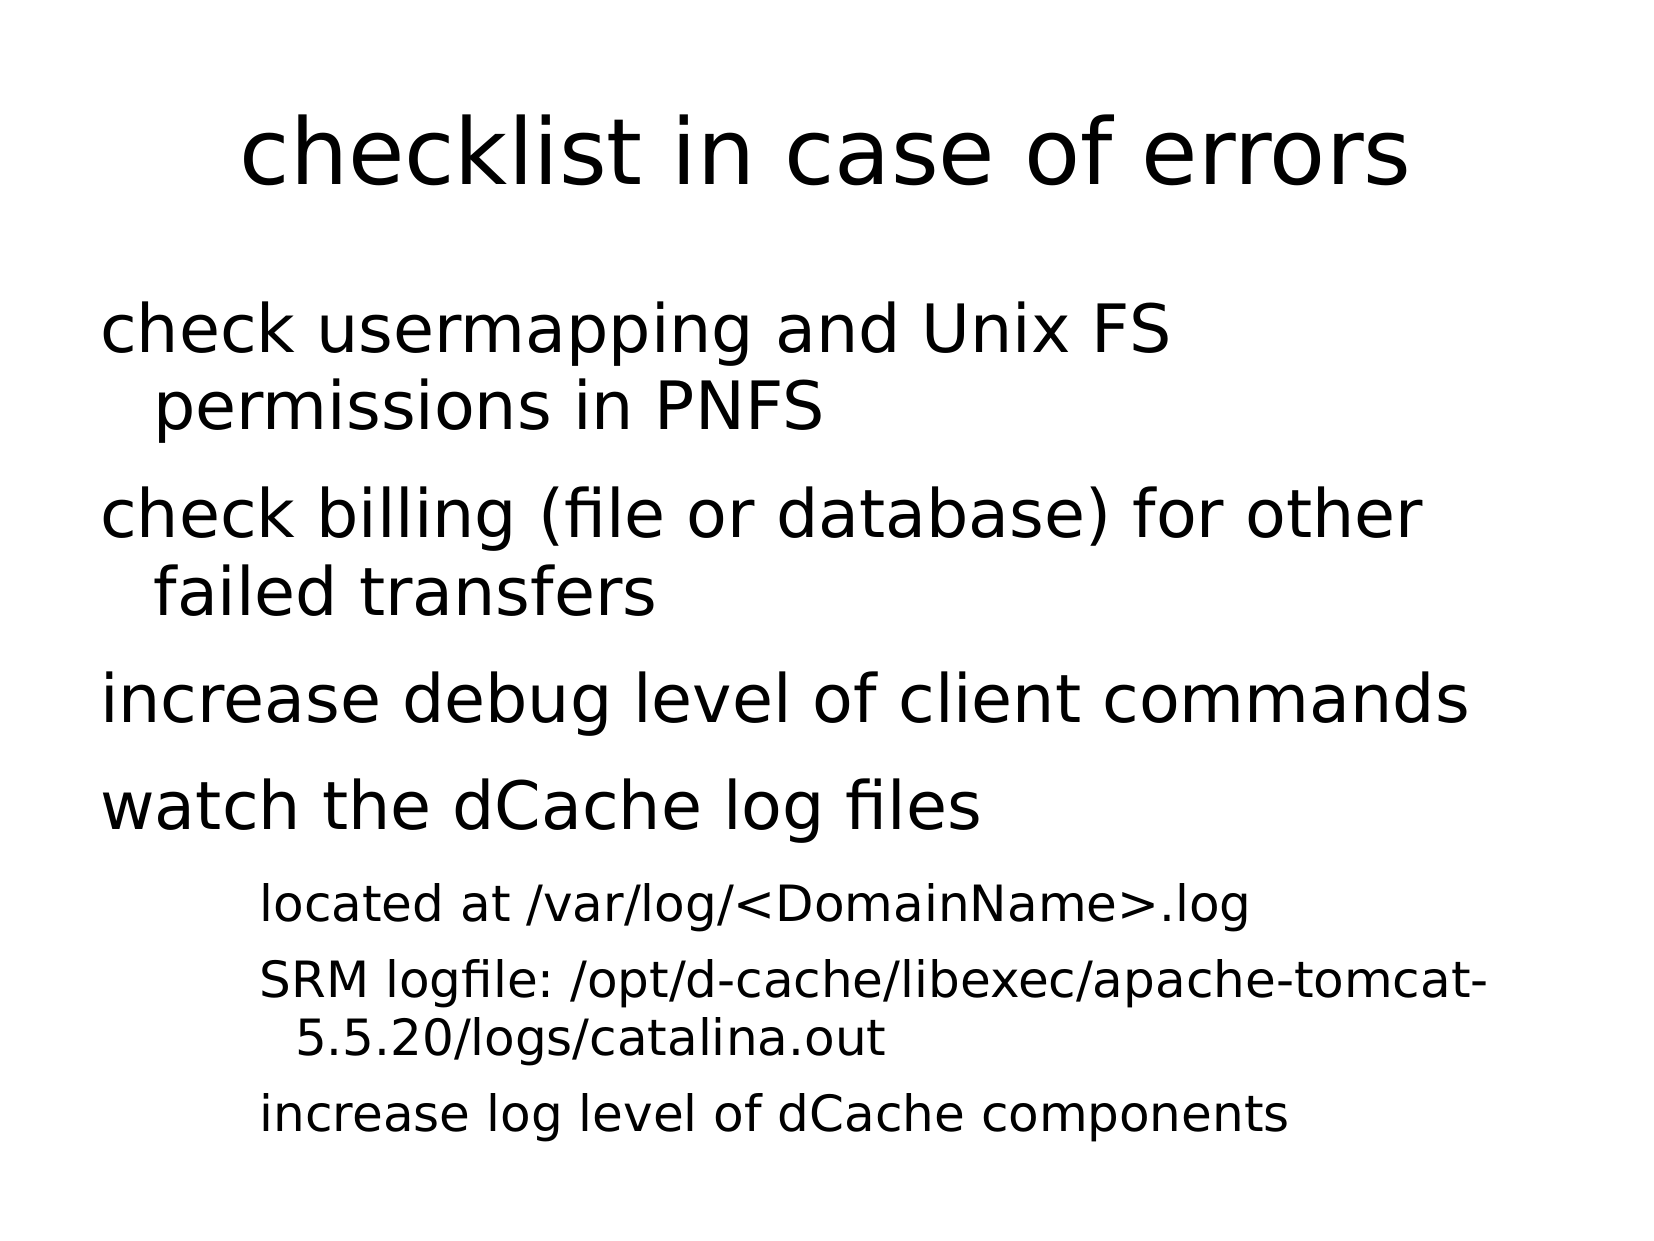

# checklist in case of errors
check usermapping and Unix FS permissions in PNFS
check billing (file or database) for other failed transfers
increase debug level of client commands
watch the dCache log files
located at /var/log/<DomainName>.log
SRM logfile: /opt/d-cache/libexec/apache-tomcat-5.5.20/logs/catalina.out
increase log level of dCache components